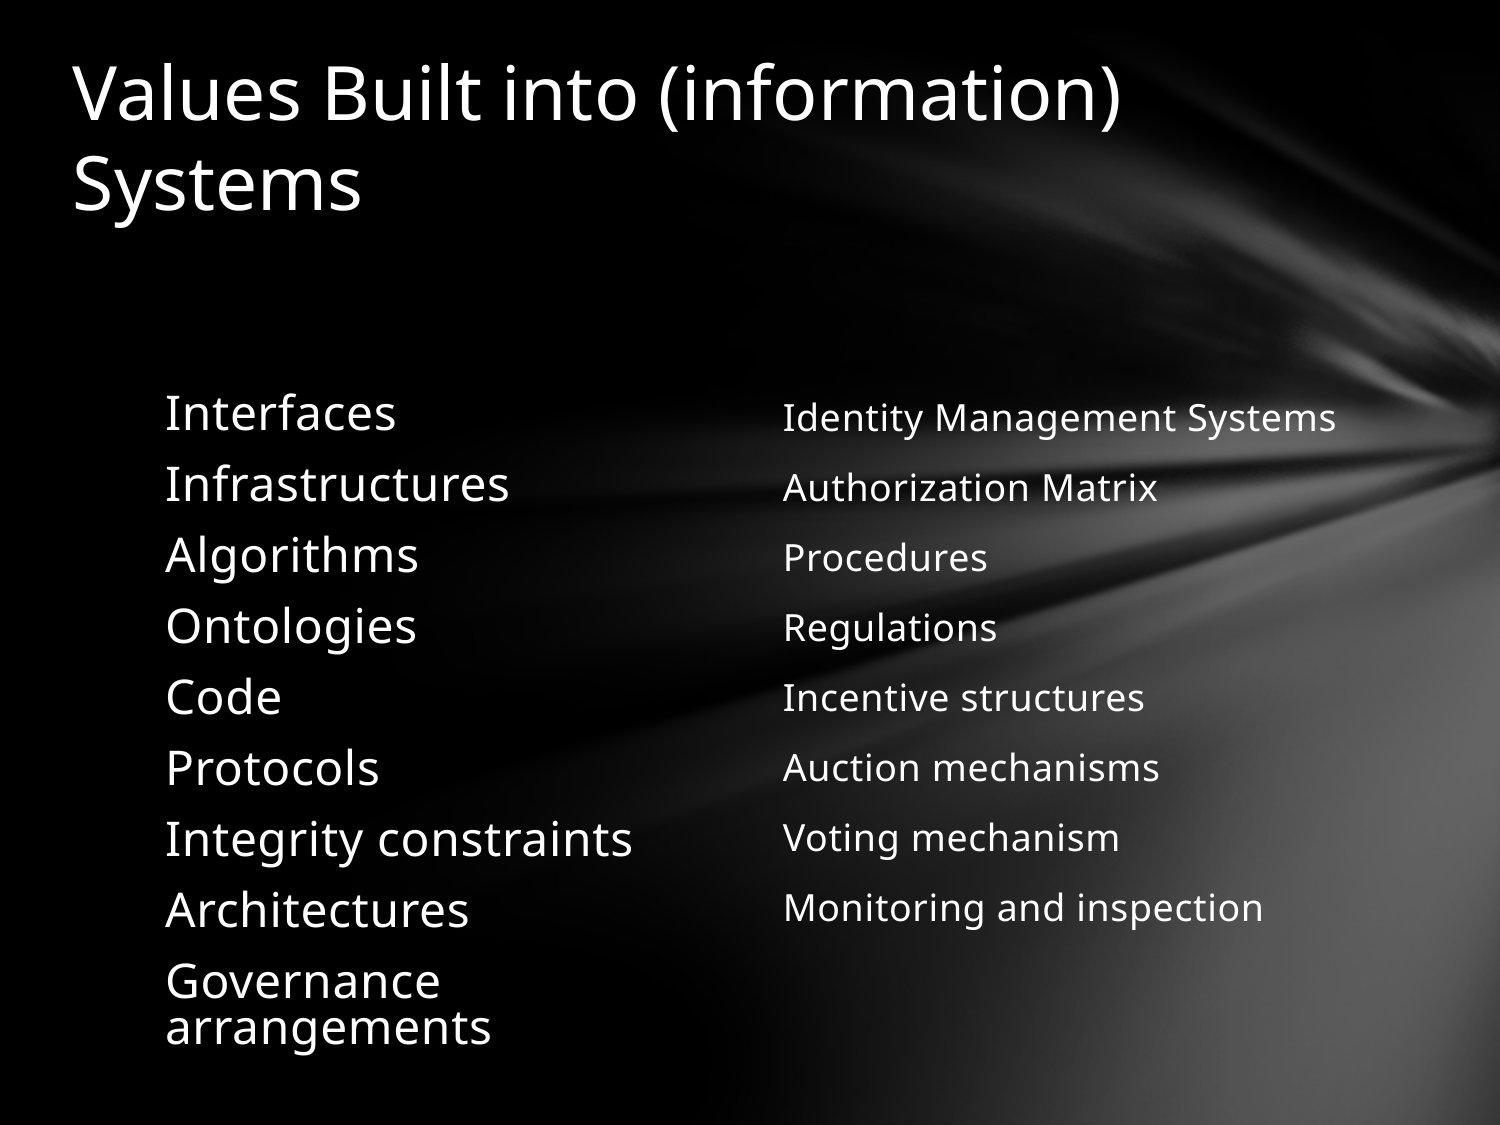

Values Built into (information) Systems
Interfaces
Infrastructures
Algorithms
Ontologies
Code
Protocols
Integrity constraints
Architectures
Governance arrangements
# Identity Management Systems
Authorization Matrix
Procedures
Regulations
Incentive structures
Auction mechanisms
Voting mechanism
Monitoring and inspection